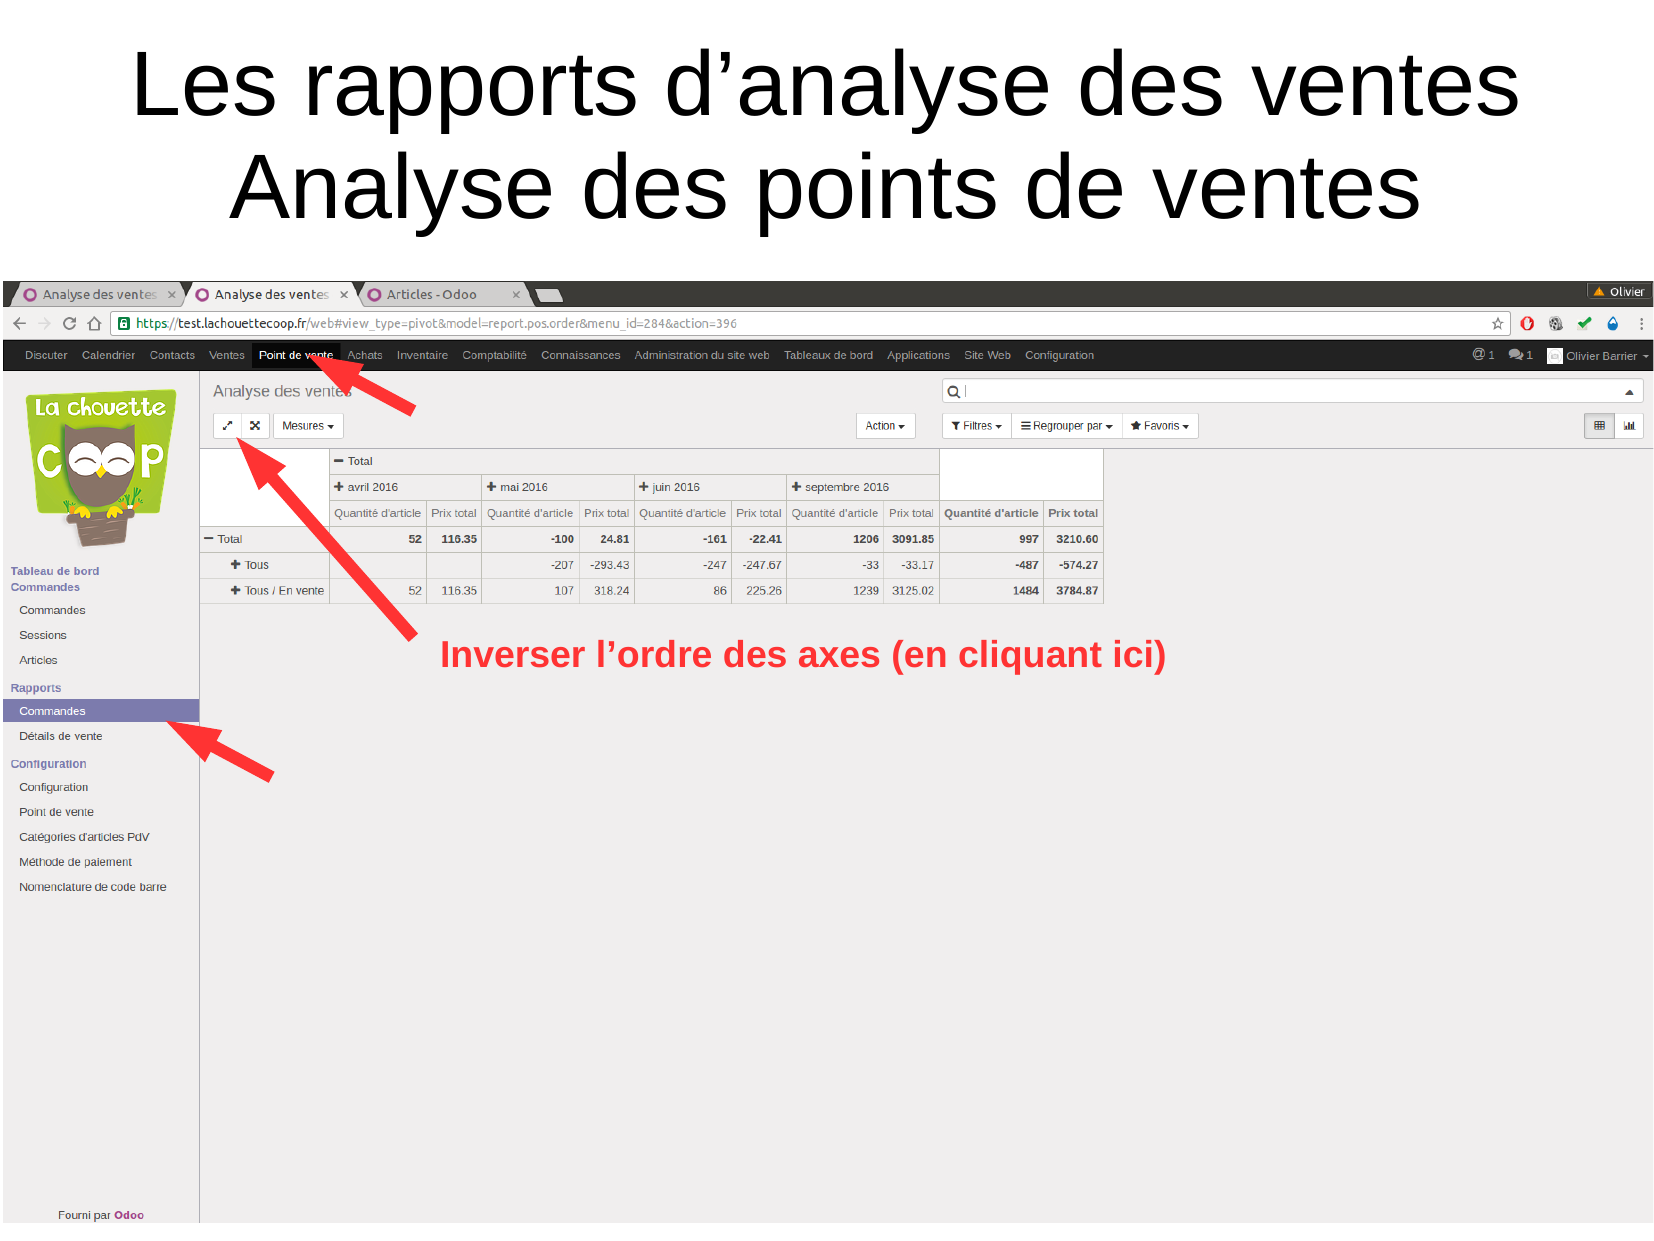

# Les rapports d’analyse des ventes Analyse des points de ventes
Inverser l’ordre des axes (en cliquant ici)